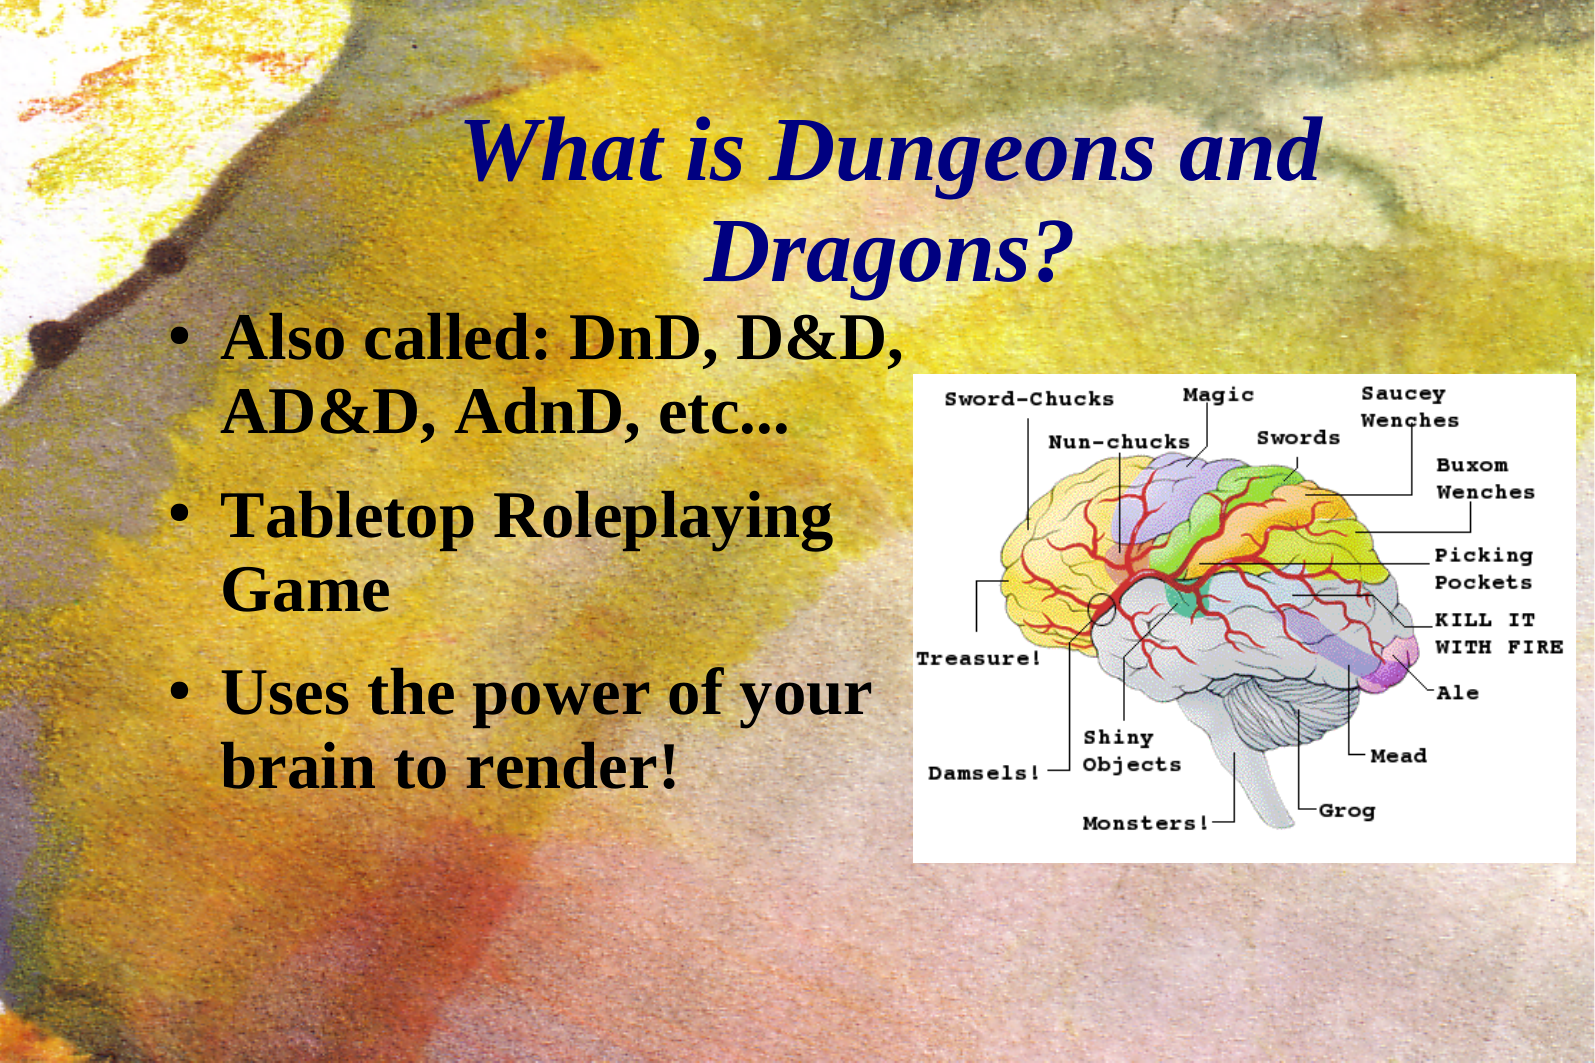

# What is Dungeons and Dragons?
Also called: DnD, D&D, AD&D, AdnD, etc...
Tabletop Roleplaying Game
Uses the power of your brain to render!